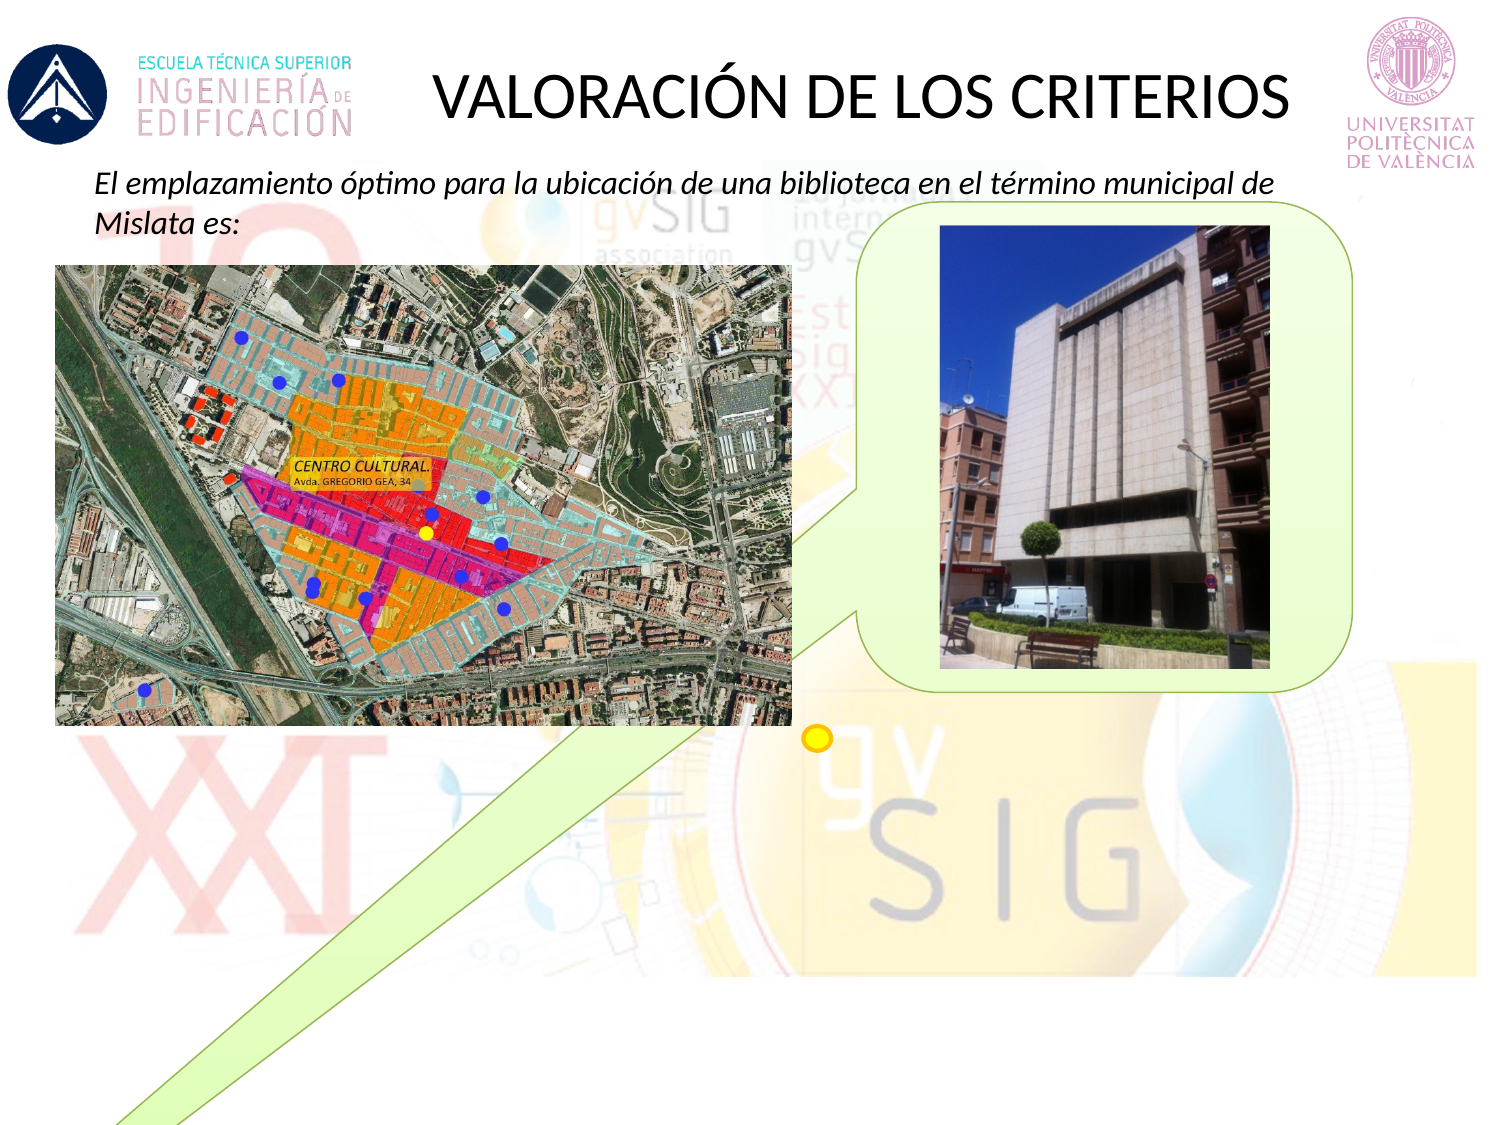

VALORACIÓN DE LOS CRITERIOS
#
El emplazamiento óptimo para la ubicación de una biblioteca en el término municipal de Mislata es: